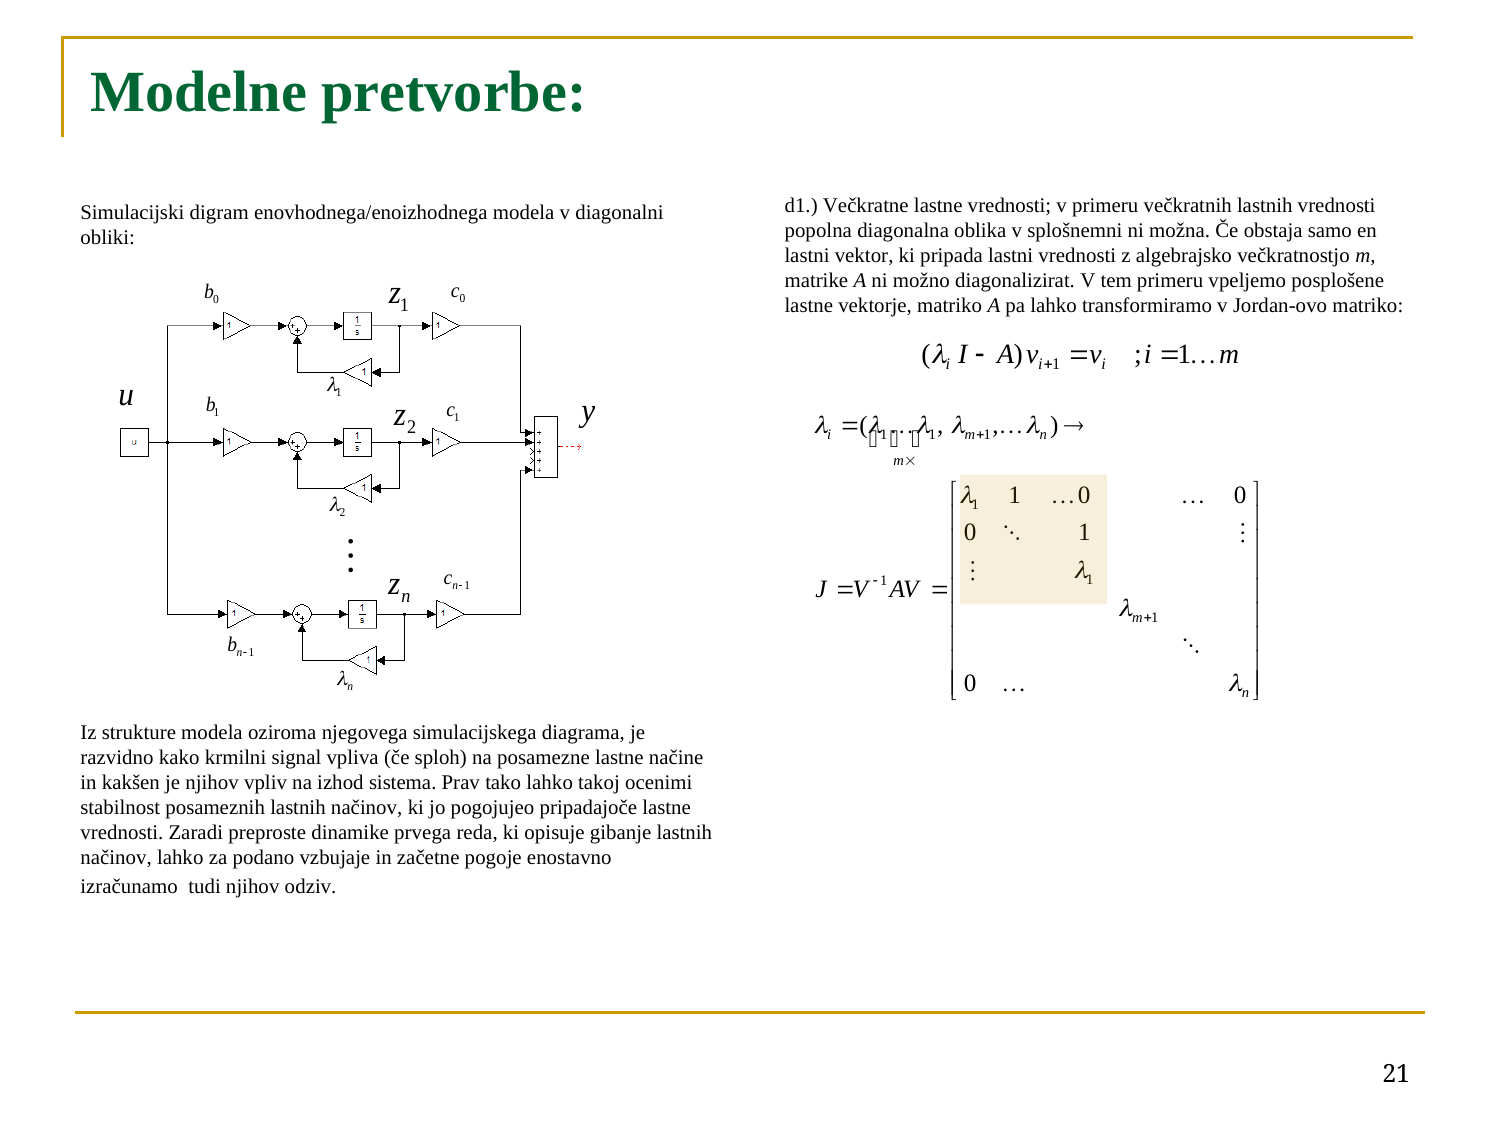

# Modelne pretvorbe:
d1.) Večkratne lastne vrednosti; v primeru večkratnih lastnih vrednosti popolna diagonalna oblika v splošnemni ni možna. Če obstaja samo en lastni vektor, ki pripada lastni vrednosti z algebrajsko večkratnostjo m, matrike A ni možno diagonalizirat. V tem primeru vpeljemo posplošene lastne vektorje, matriko A pa lahko transformiramo v Jordan-ovo matriko:
Simulacijski digram enovhodnega/enoizhodnega modela v diagonalni obliki:
Iz strukture modela oziroma njegovega simulacijskega diagrama, je razvidno kako krmilni signal vpliva (če sploh) na posamezne lastne načine in kakšen je njihov vpliv na izhod sistema. Prav tako lahko takoj ocenimi stabilnost posameznih lastnih načinov, ki jo pogojujeo pripadajoče lastne vrednosti. Zaradi preproste dinamike prvega reda, ki opisuje gibanje lastnih načinov, lahko za podano vzbujaje in začetne pogoje enostavno izračunamo tudi njihov odziv.